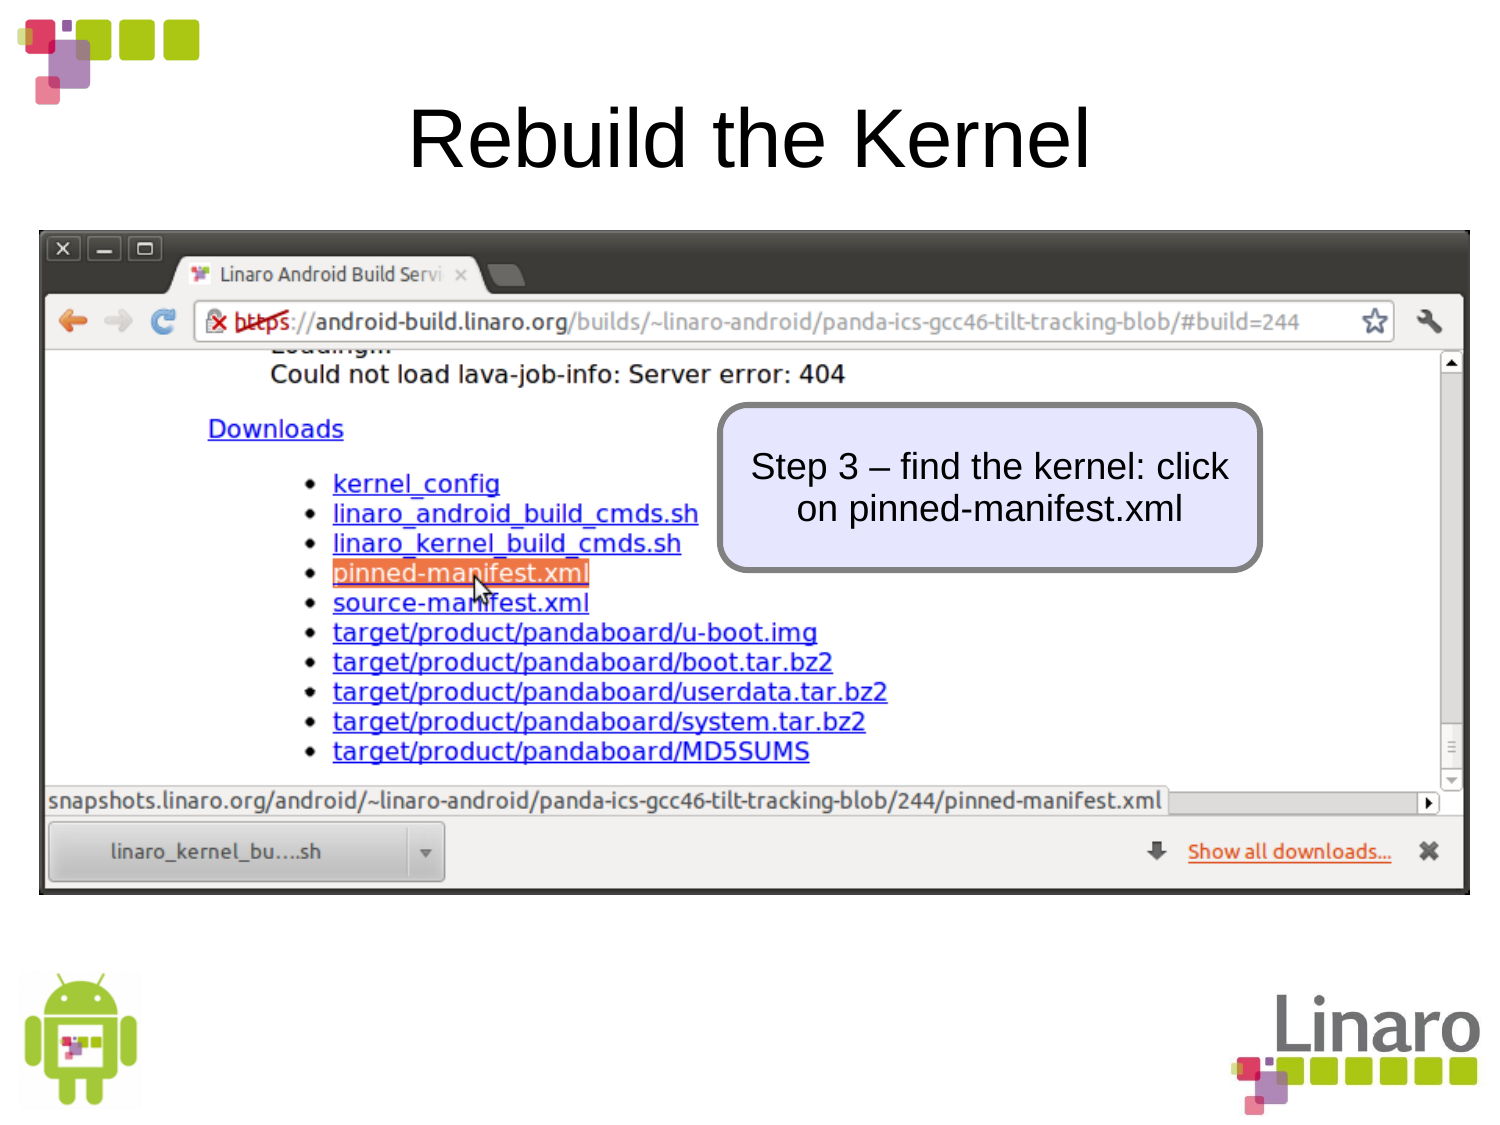

# Rebuild the Kernel
Step 3 – find the kernel: click on pinned-manifest.xml